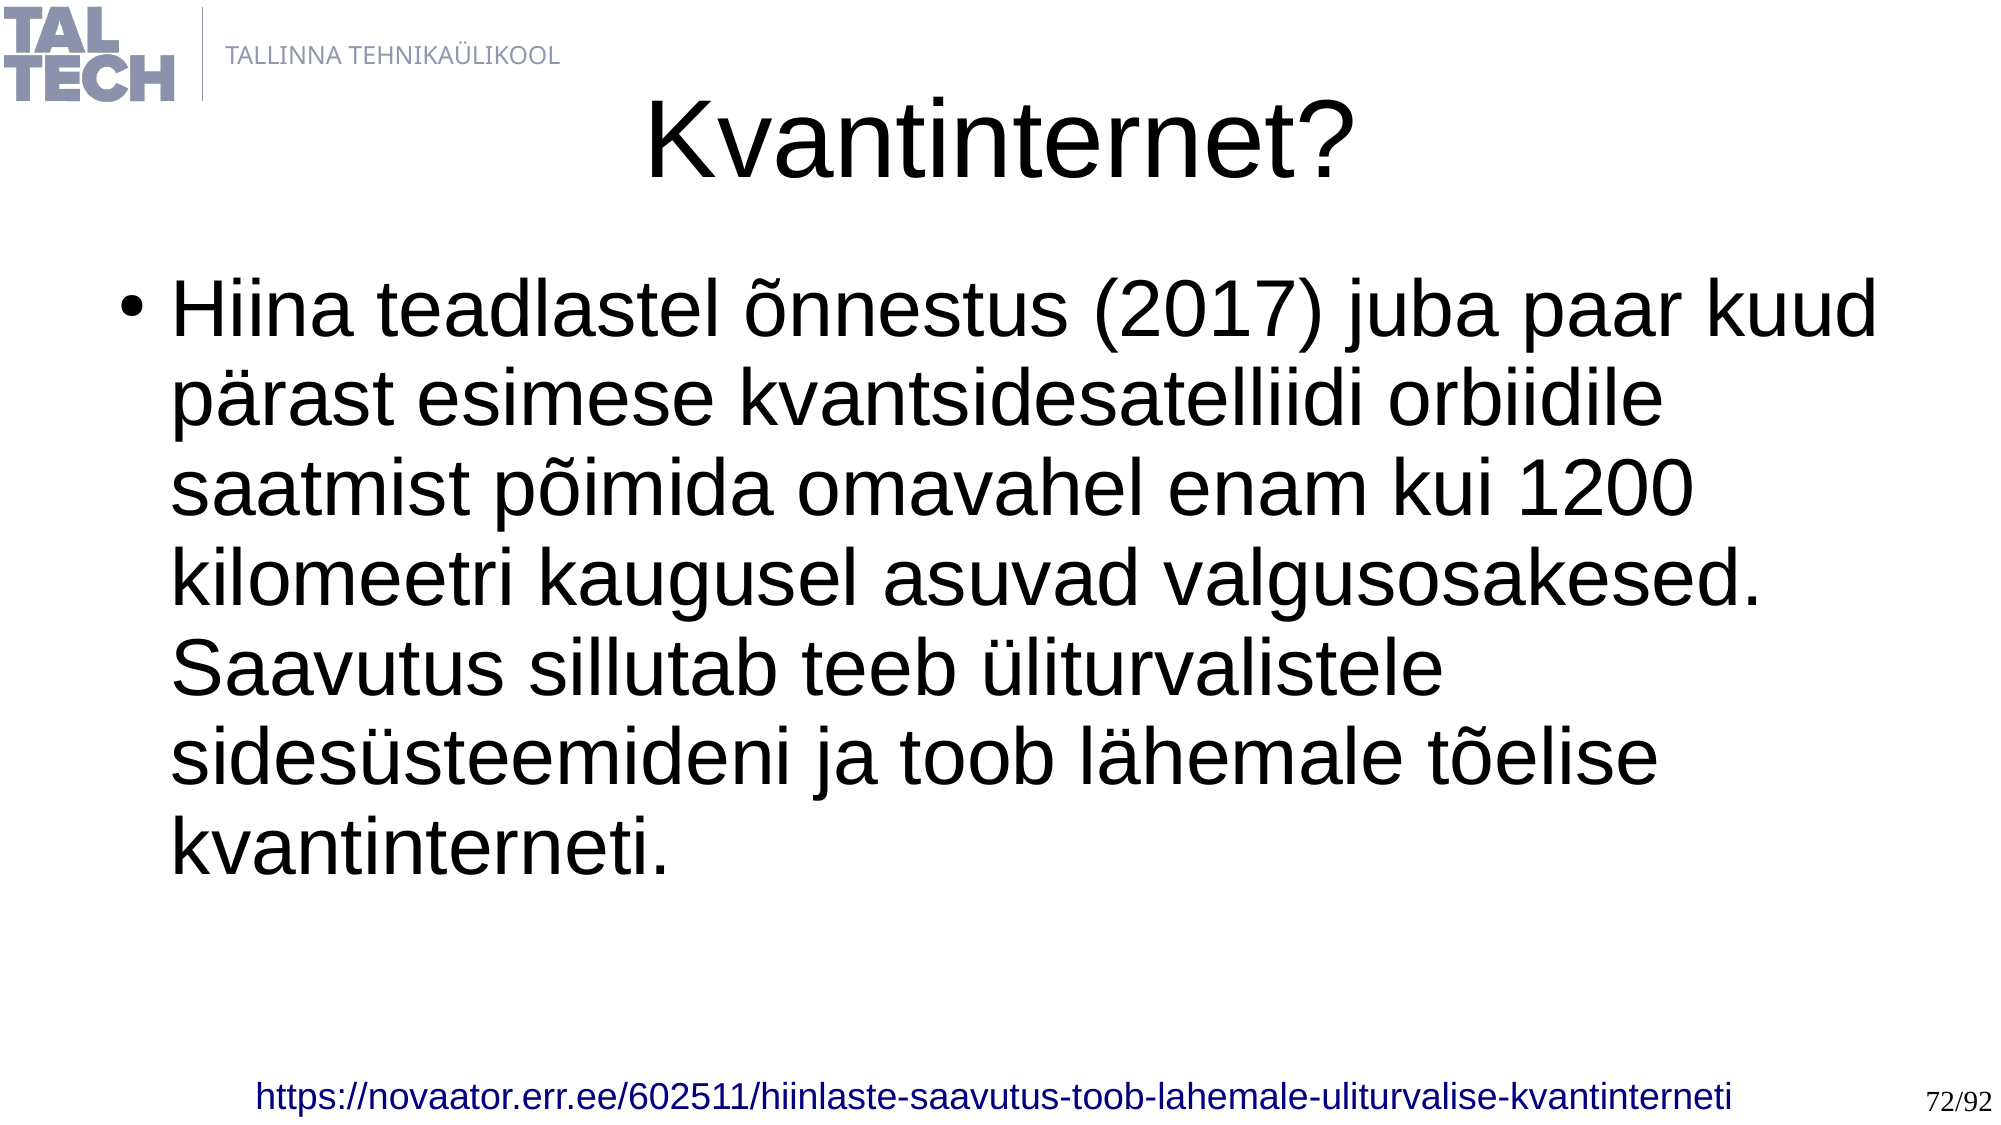

# Kvantinternet?
Hiina teadlastel õnnestus (2017) juba paar kuud pärast esimese kvantsidesatelliidi orbiidile saatmist põimida omavahel enam kui 1200 kilomeetri kaugusel asuvad valgusosakesed. Saavutus sillutab teeb üliturvalistele sidesüsteemideni ja toob lähemale tõelise kvantinterneti.
https://novaator.err.ee/602511/hiinlaste-saavutus-toob-lahemale-uliturvalise-kvantinterneti
72